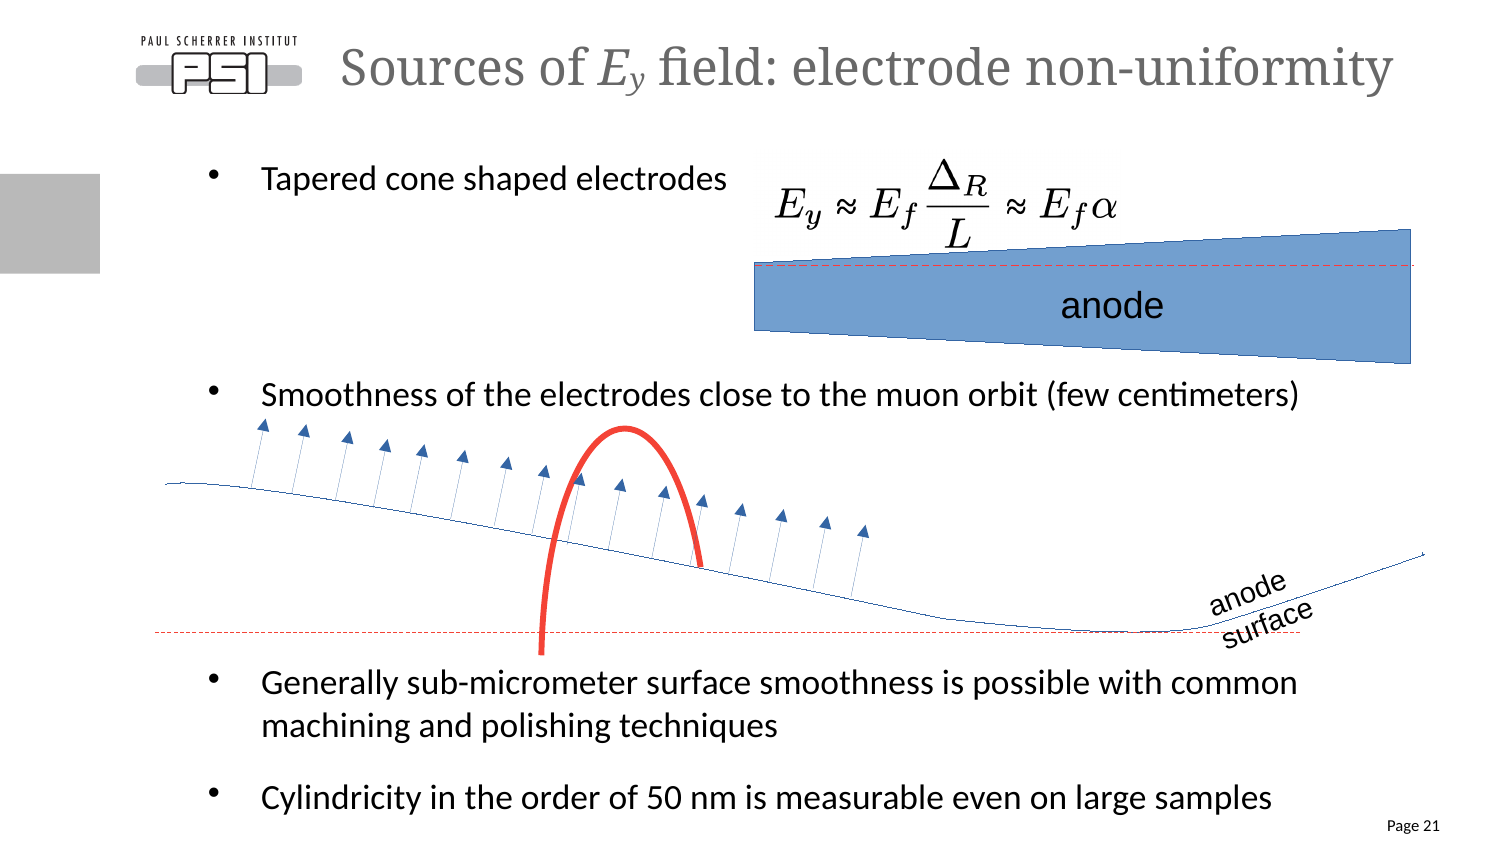

Sources of Ey field: electrode non-uniformity
anode
# Tapered cone shaped electrodes
Smoothness of the electrodes close to the muon orbit (few centimeters)
Generally sub-micrometer surface smoothness is possible with common machining and polishing techniques
Cylindricity in the order of 50 nm is measurable even on large samples
anode surface
Page